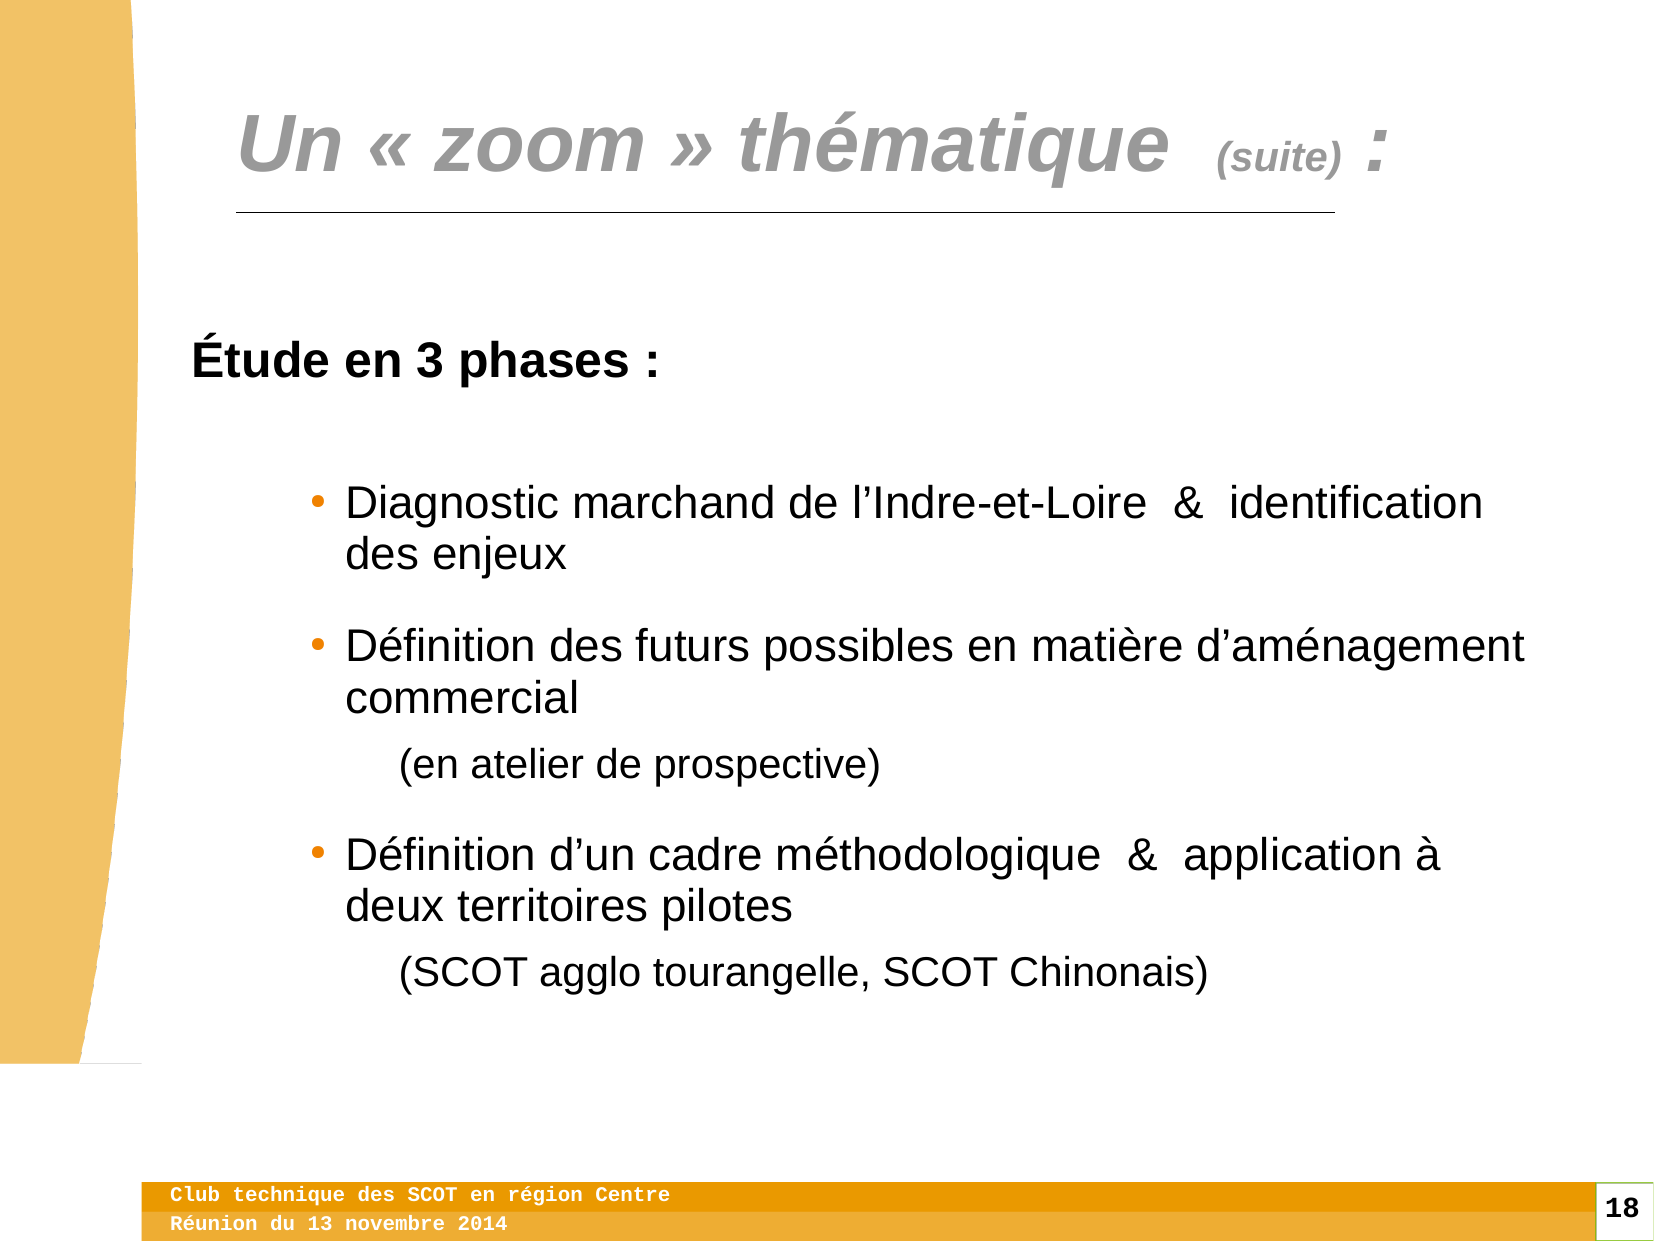

Un « zoom » thématique (suite) :
#
Étude en 3 phases :
Diagnostic marchand de l’Indre-et-Loire & identification des enjeux
Définition des futurs possibles en matière d’aménagement commercial
(en atelier de prospective)
Définition d’un cadre méthodologique & application à deux territoires pilotes
(SCOT agglo tourangelle, SCOT Chinonais)
Club technique des SCOT en région Centre
Réunion du 13 novembre 2014